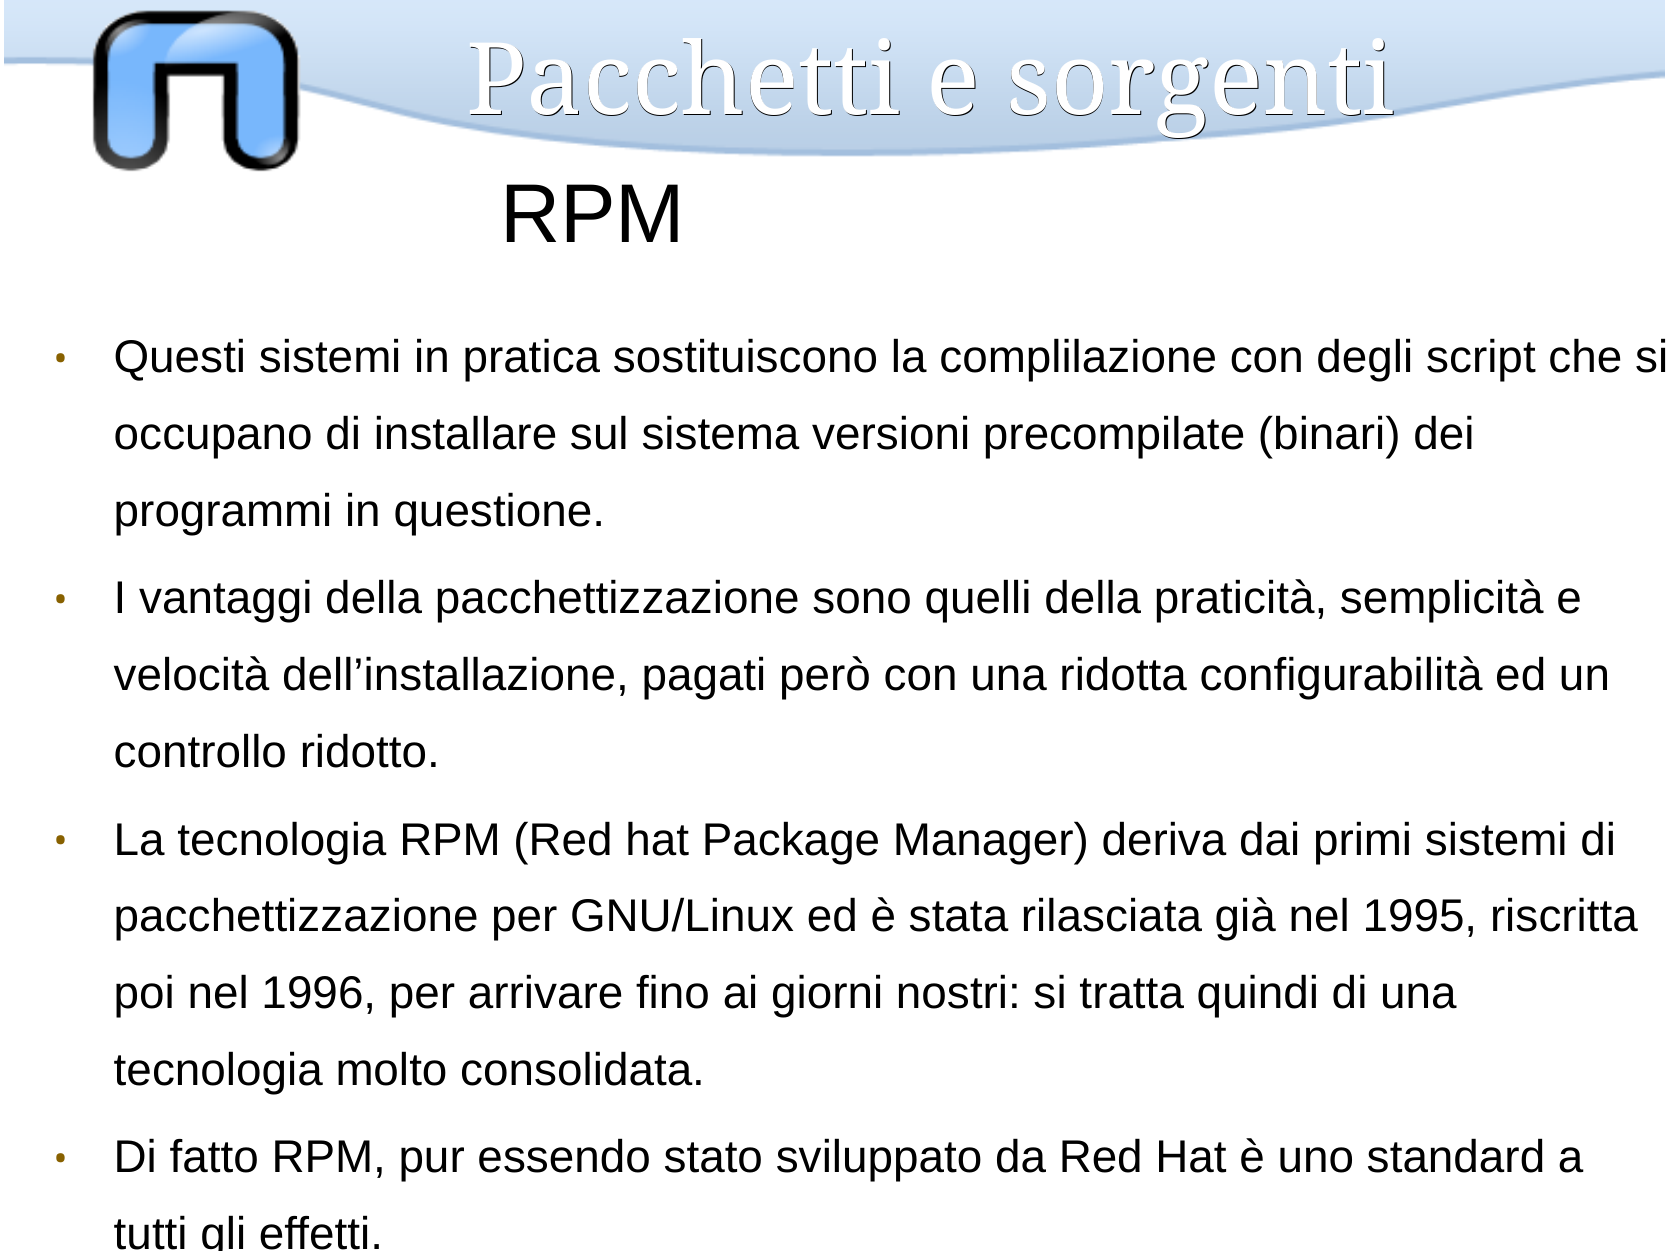

Pacchetti e sorgenti
# RPM
Questi sistemi in pratica sostituiscono la complilazione con degli script che si occupano di installare sul sistema versioni precompilate (binari) dei programmi in questione.
I vantaggi della pacchettizzazione sono quelli della praticità, semplicità e velocità dell’installazione, pagati però con una ridotta configurabilità ed un controllo ridotto.
La tecnologia RPM (Red hat Package Manager) deriva dai primi sistemi di pacchettizzazione per GNU/Linux ed è stata rilasciata già nel 1995, riscritta poi nel 1996, per arrivare fino ai giorni nostri: si tratta quindi di una tecnologia molto consolidata.
Di fatto RPM, pur essendo stato sviluppato da Red Hat è uno standard a tutti gli effetti.